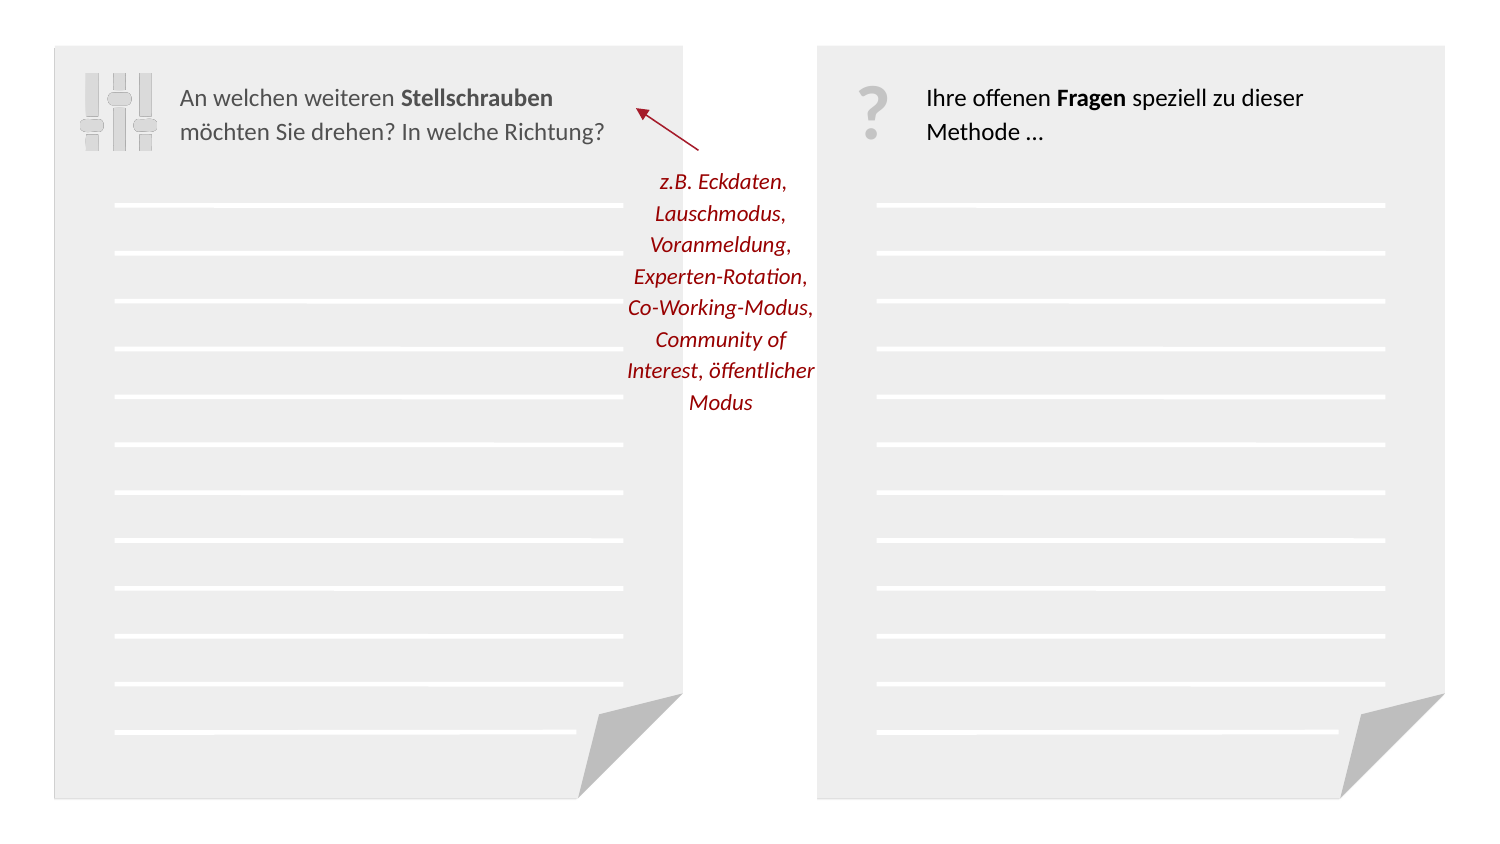

An welchen weiteren Stellschrauben möchten Sie drehen? In welche Richtung?
?
Ihre offenen Fragen speziell zu dieser Methode …
 z.B. Eckdaten, Lauschmodus, Voranmeldung, Experten-Rotation, Co-Working-Modus, Community of Interest, öffentlicher Modus